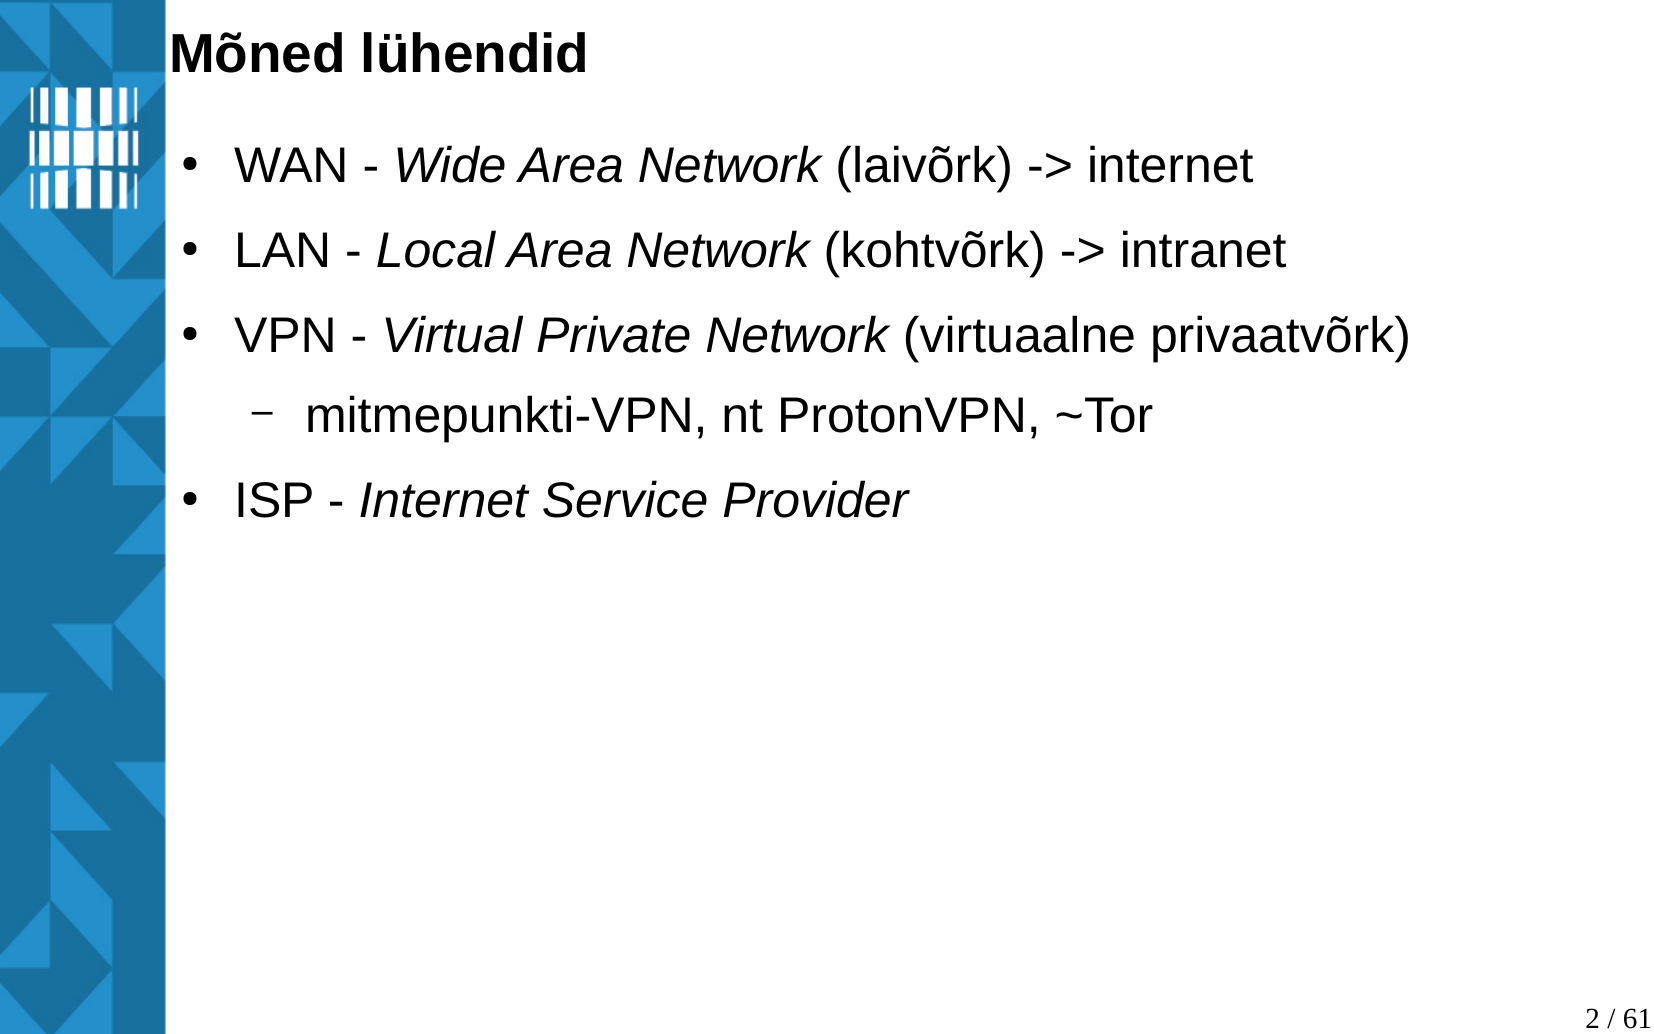

# Mõned lühendid
WAN - Wide Area Network (laivõrk) -> internet
LAN - Local Area Network (kohtvõrk) -> intranet
VPN - Virtual Private Network (virtuaalne privaatvõrk)
mitmepunkti-VPN, nt ProtonVPN, ~Tor
ISP - Internet Service Provider
2